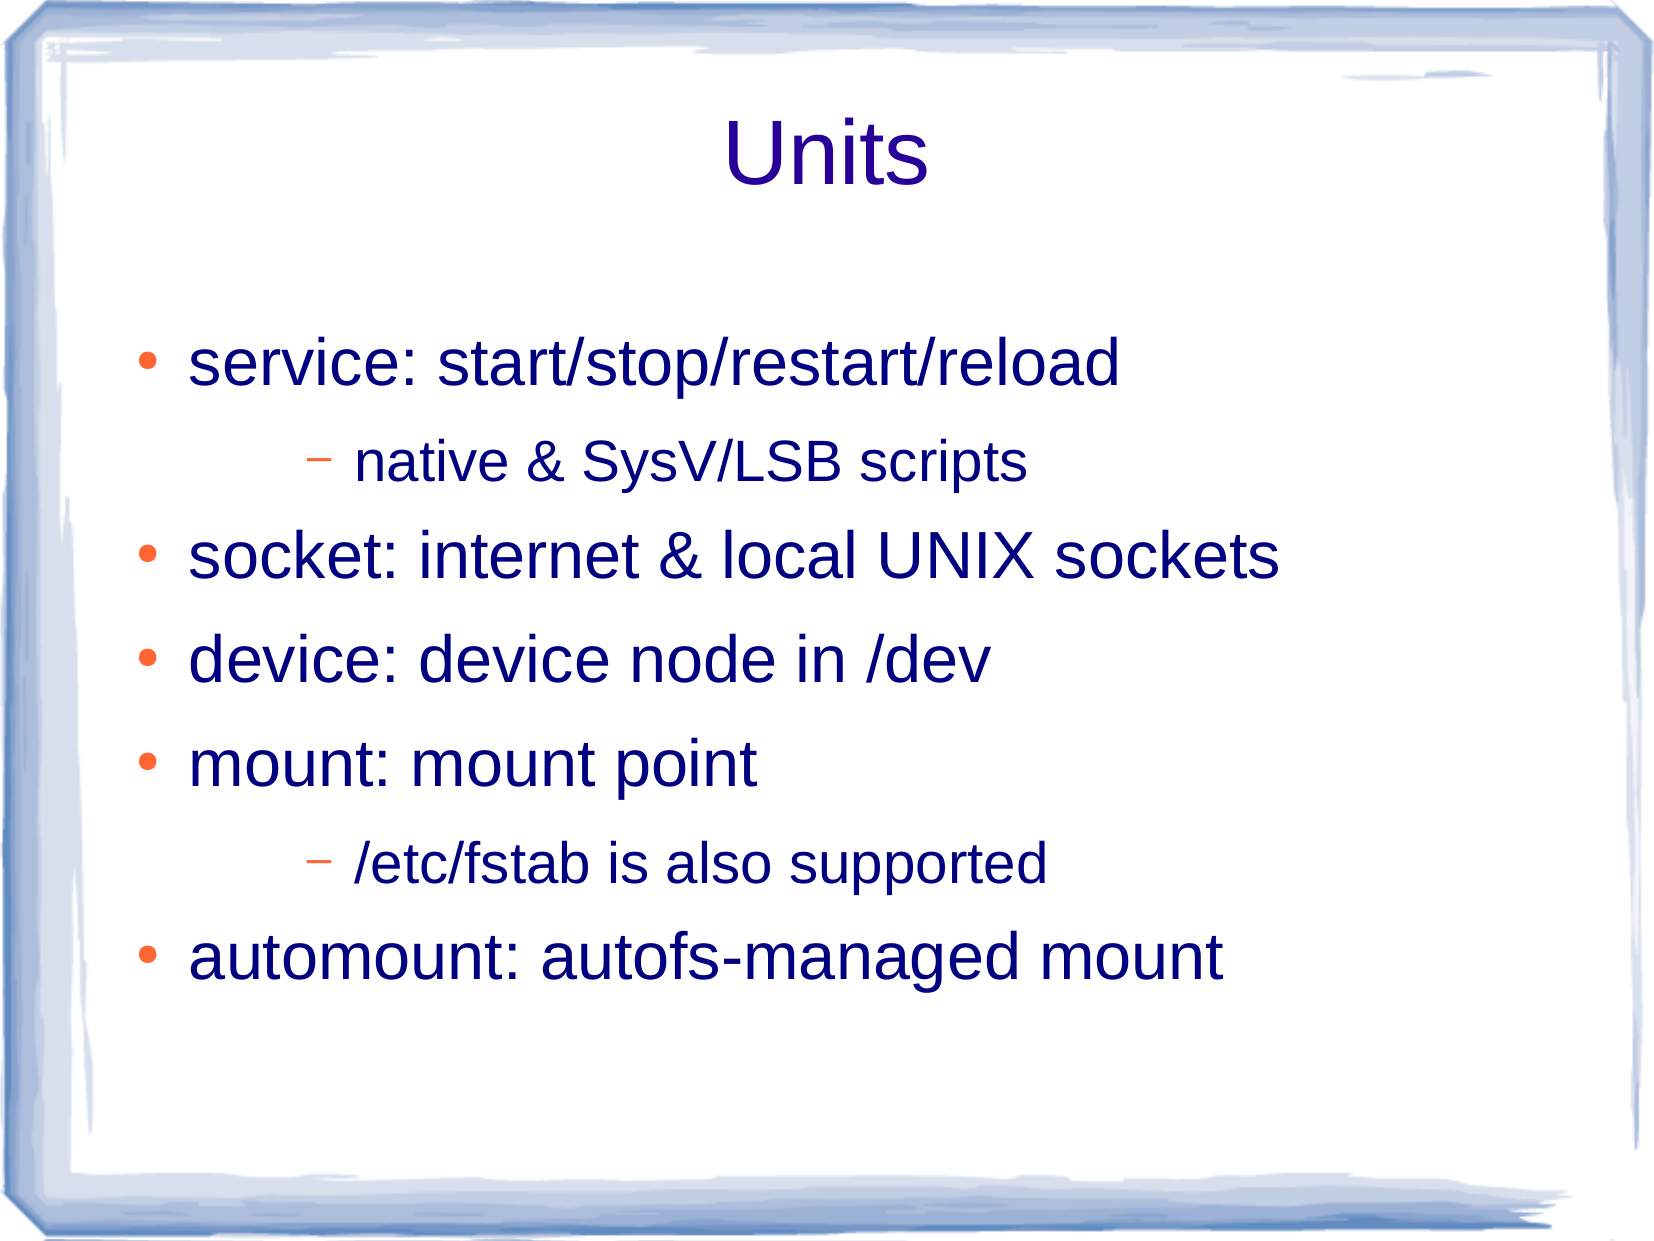

# Units
service: start/stop/restart/reload
native & SysV/LSB scripts
socket: internet & local UNIX sockets
device: device node in /dev
mount: mount point
/etc/fstab is also supported
automount: autofs-managed mount